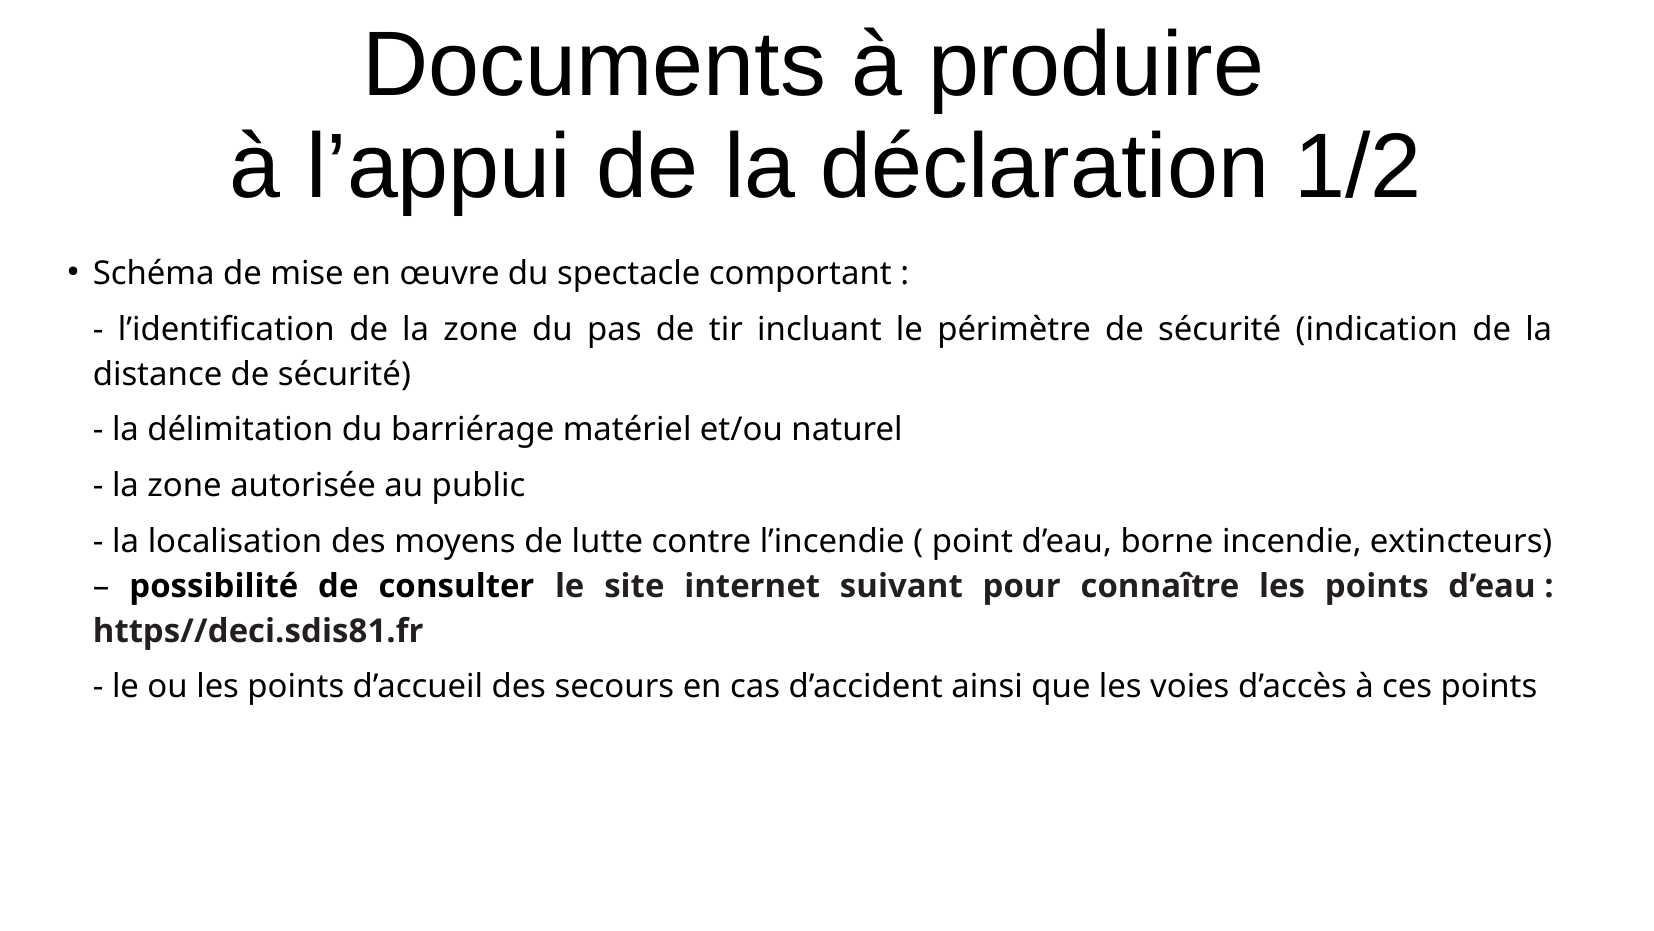

# Documents à produire à l’appui de la déclaration 1/2
Schéma de mise en œuvre du spectacle comportant :
- l’identification de la zone du pas de tir incluant le périmètre de sécurité (indication de la distance de sécurité)
- la délimitation du barriérage matériel et/ou naturel
- la zone autorisée au public
- la localisation des moyens de lutte contre l’incendie ( point d’eau, borne incendie, extincteurs) – possibilité de consulter le site internet suivant pour connaître les points d’eau : https//deci.sdis81.fr
- le ou les points d’accueil des secours en cas d’accident ainsi que les voies d’accès à ces points